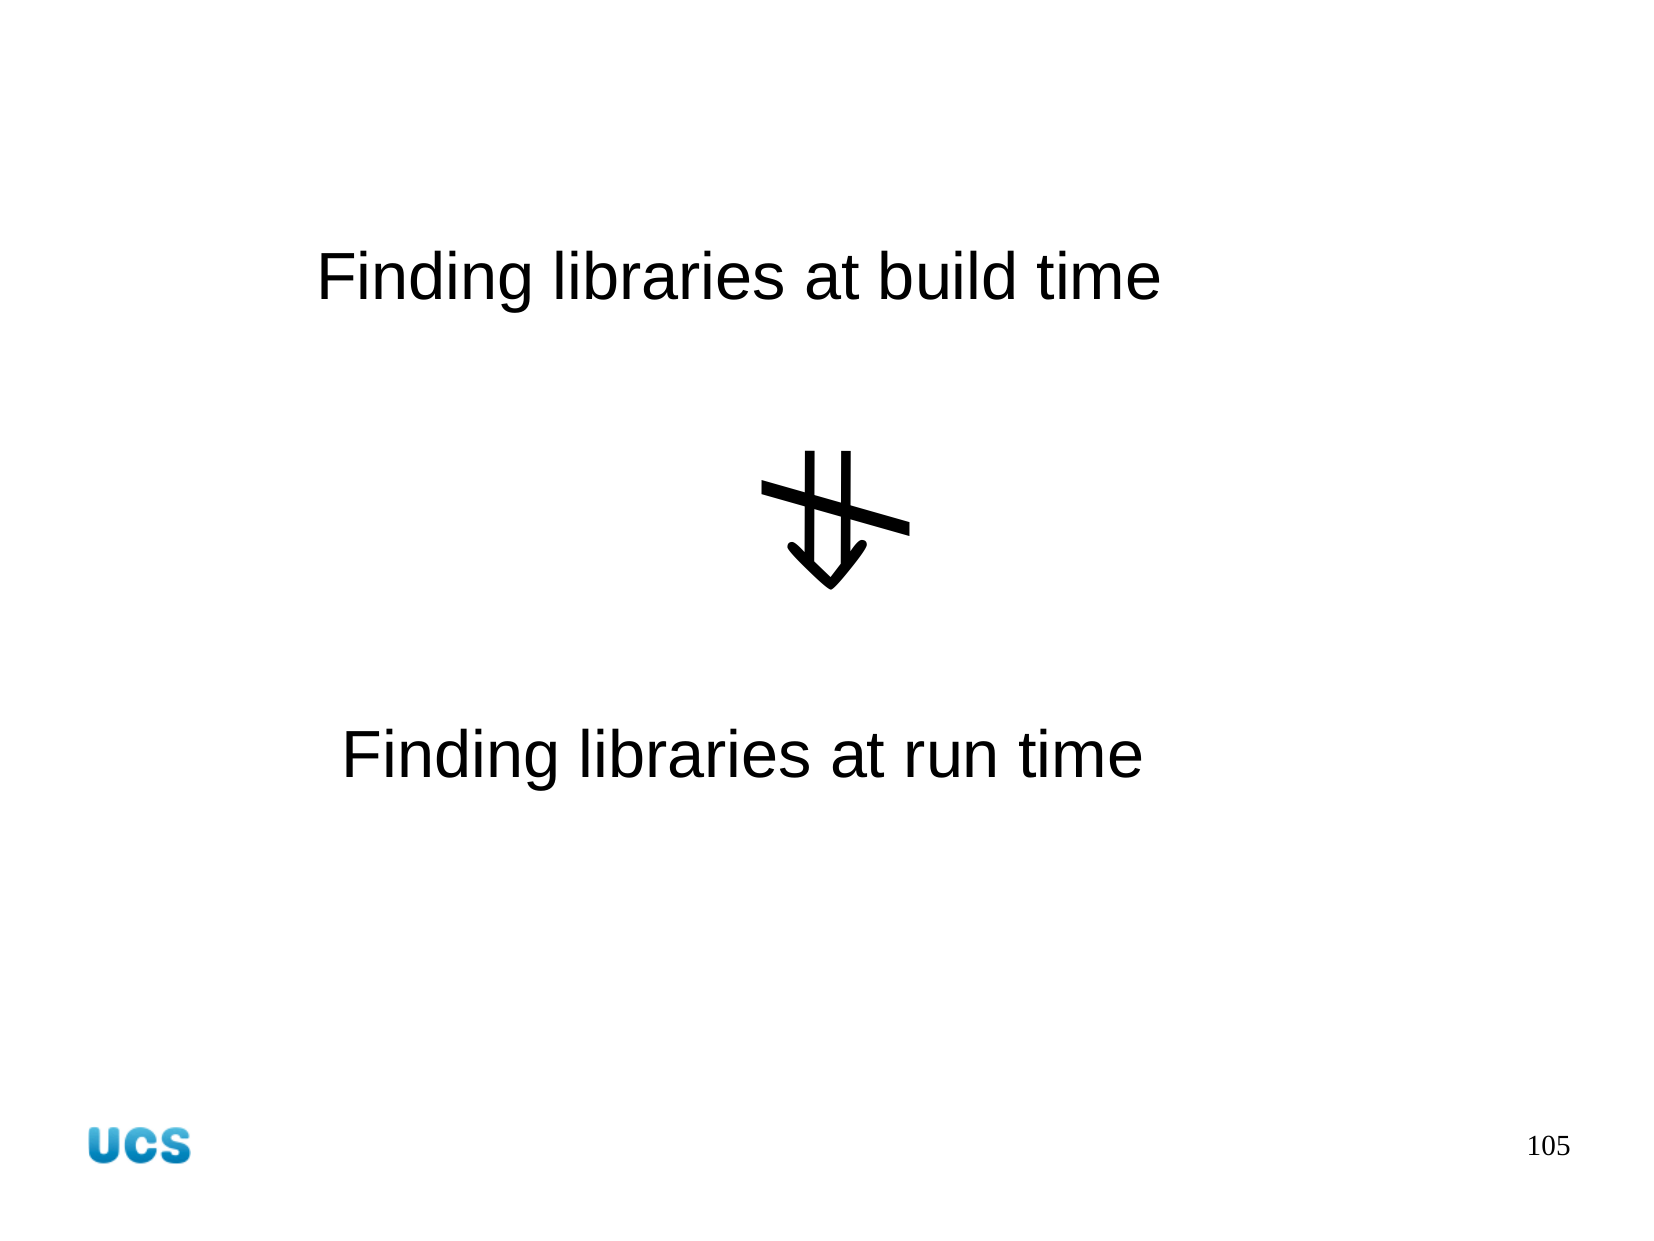

Finding libraries at build time
/
⇒
Finding libraries at run time
105